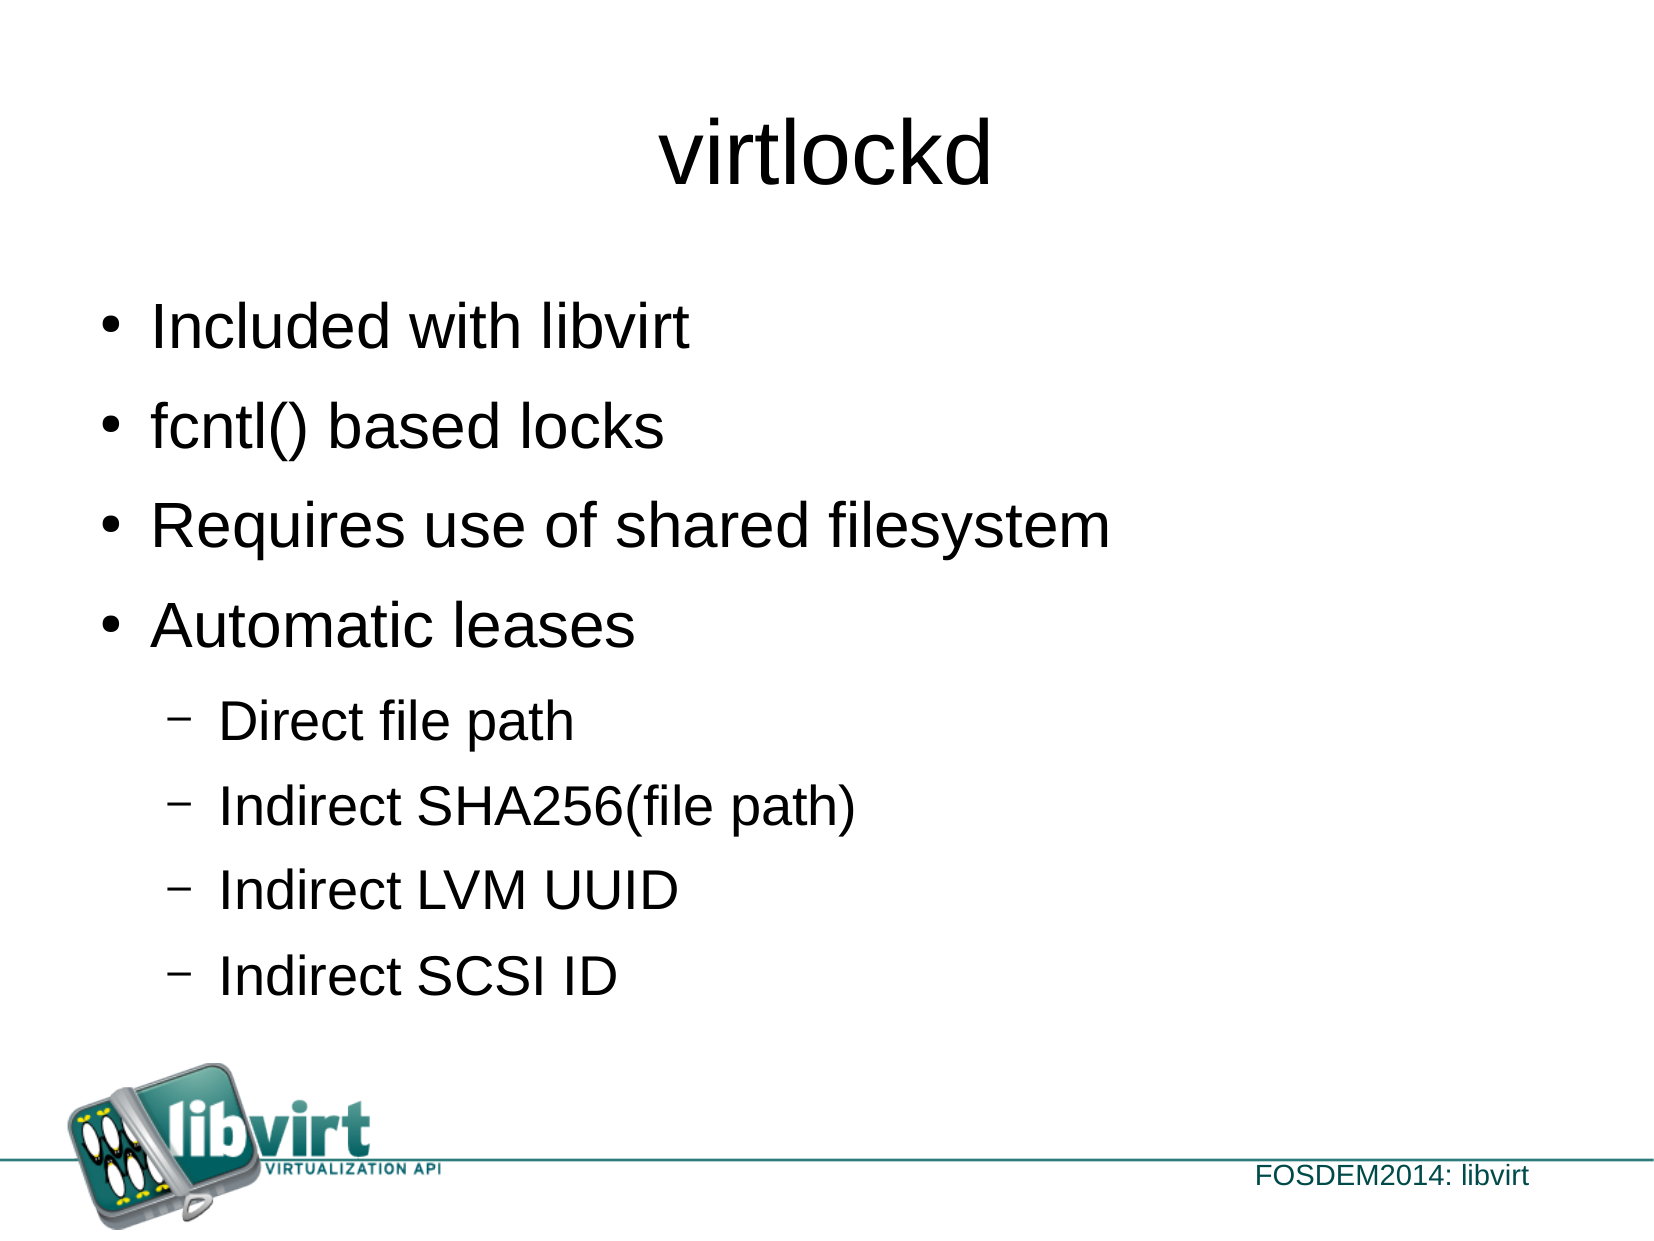

# virtlockd
Included with libvirt
fcntl() based locks
Requires use of shared filesystem
Automatic leases
Direct file path
Indirect SHA256(file path)
Indirect LVM UUID
Indirect SCSI ID